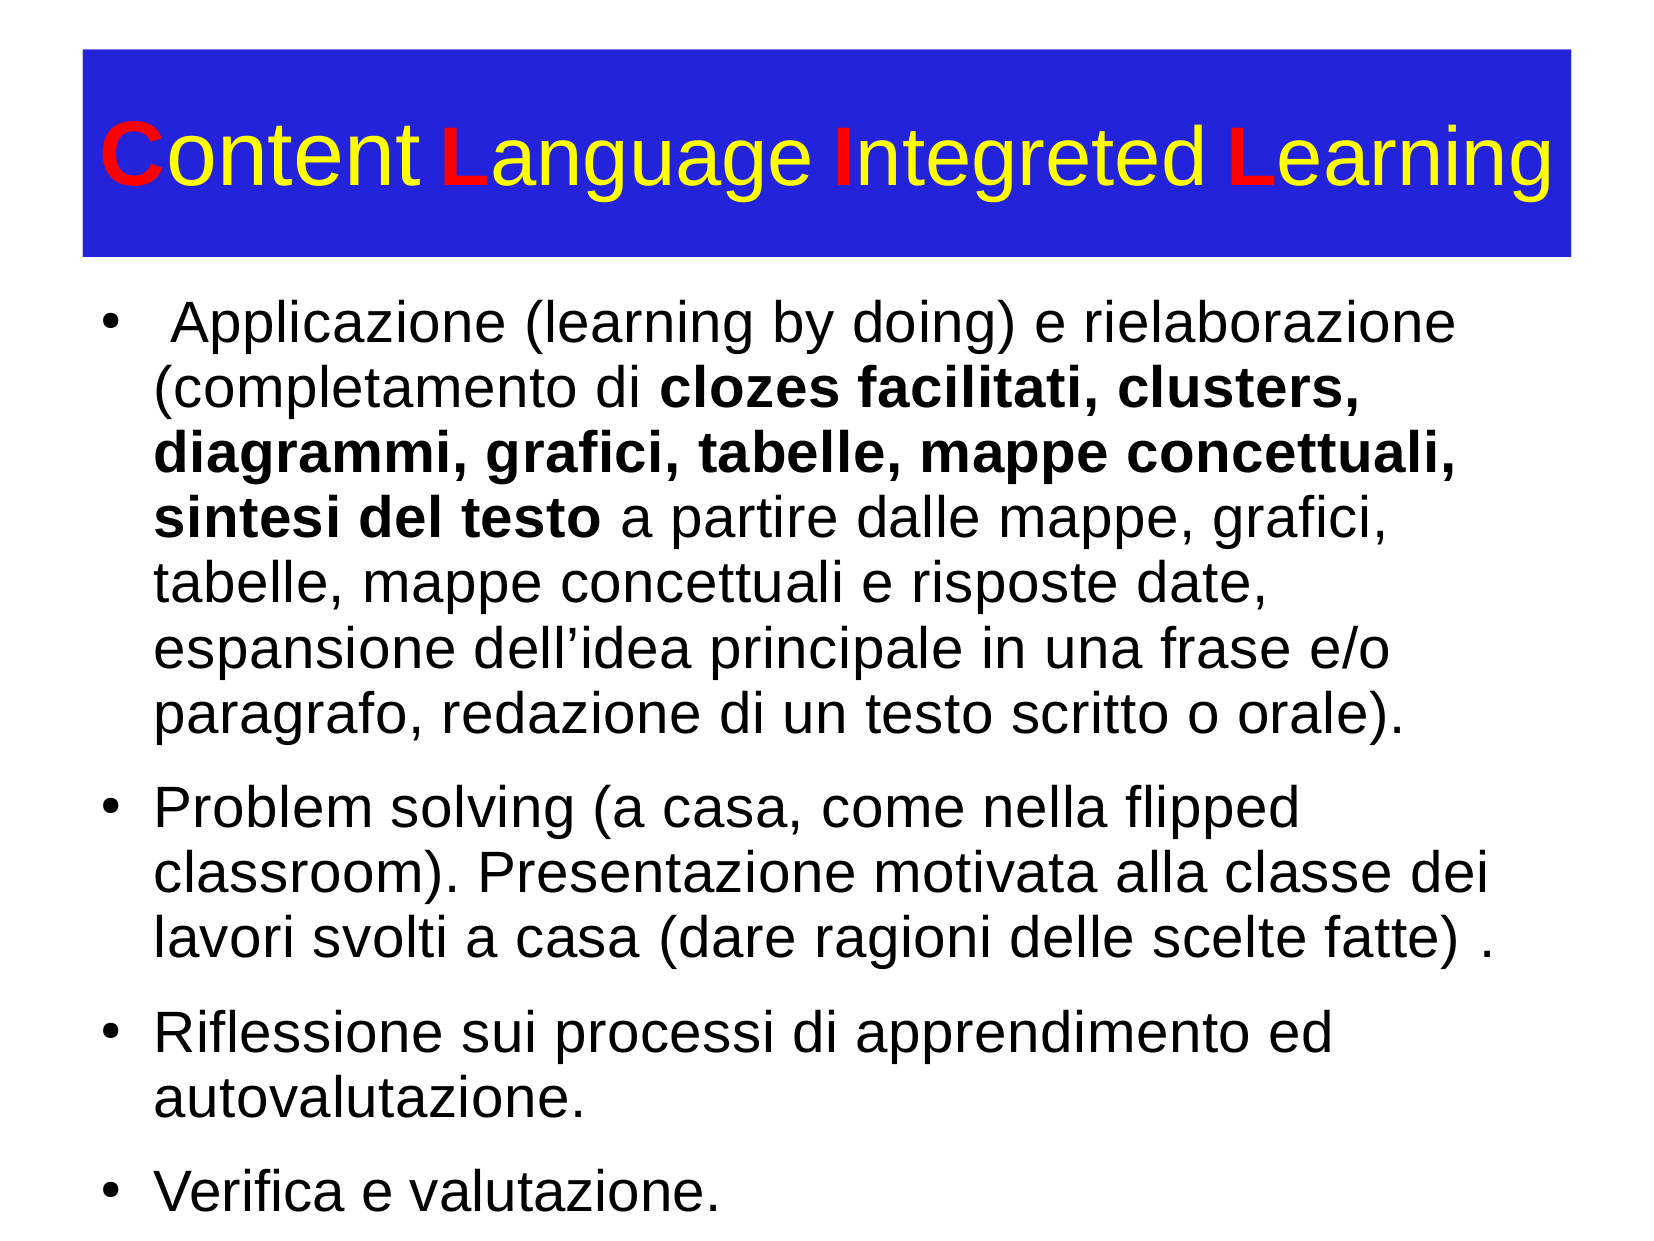

Content Language Integreted Learning
Content Language Integreted Learning
#
 Applicazione (learning by doing) e rielaborazione (completamento di clozes facilitati, clusters, diagrammi, grafici, tabelle, mappe concettuali, sintesi del testo a partire dalle mappe, grafici, tabelle, mappe concettuali e risposte date, espansione dell’idea principale in una frase e/o paragrafo, redazione di un testo scritto o orale).
Problem solving (a casa, come nella flipped classroom). Presentazione motivata alla classe dei lavori svolti a casa (dare ragioni delle scelte fatte) .
Riflessione sui processi di apprendimento ed autovalutazione.
Verifica e valutazione.